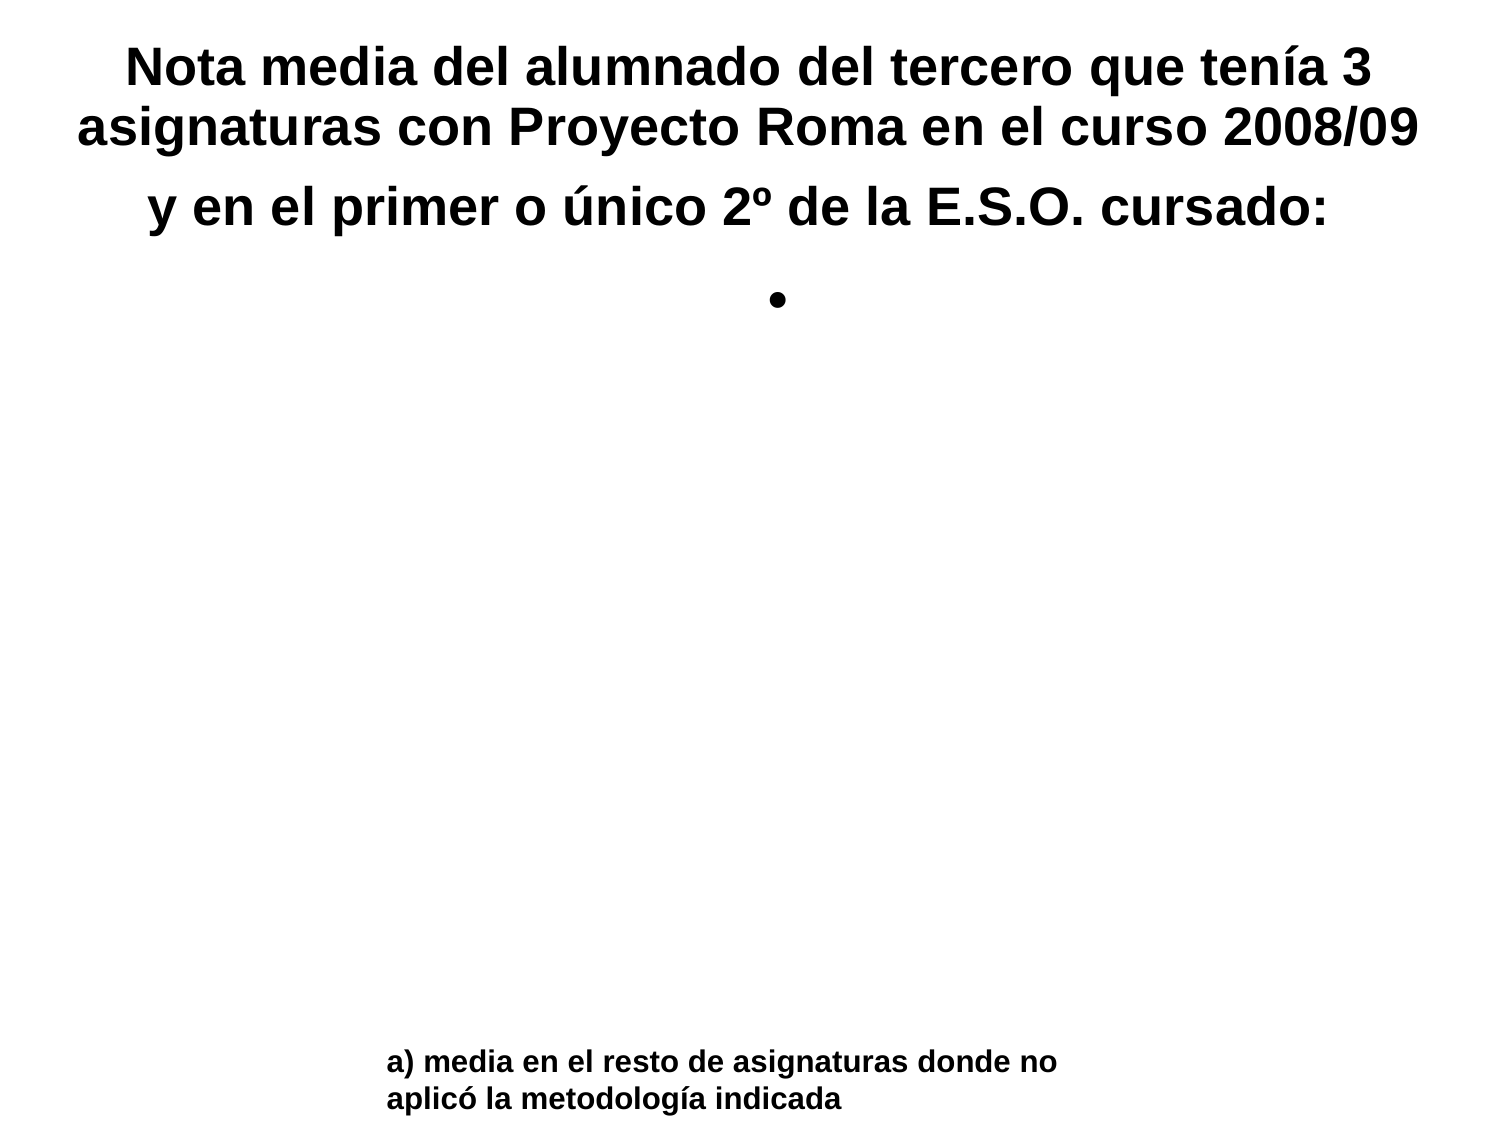

# Nota media del alumnado del tercero que tenía 3 asignaturas con Proyecto Roma en el curso 2008/09 y en el primer o único 2º de la E.S.O. cursado:
a) media en el resto de asignaturas donde no aplicó la metodología indicada